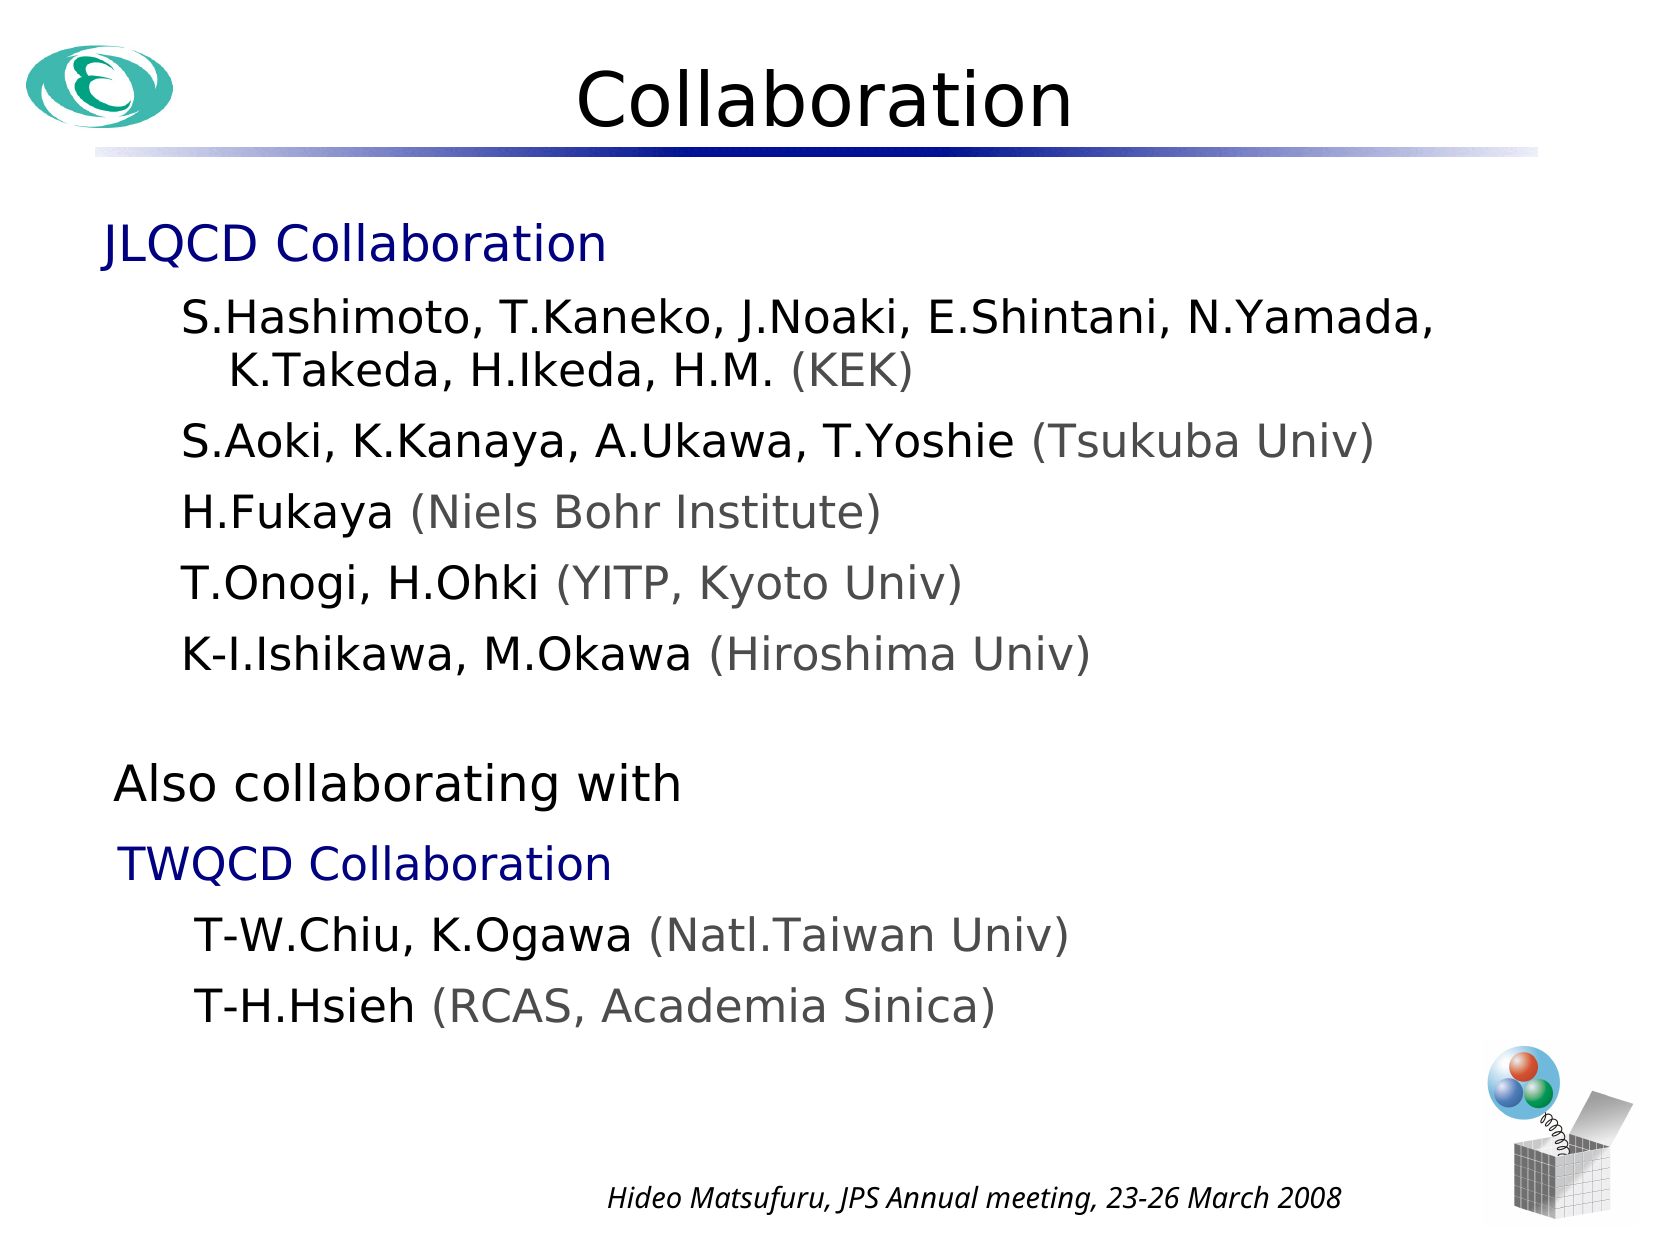

# Collaboration
JLQCD Collaboration
S.Hashimoto, T.Kaneko, J.Noaki, E.Shintani, N.Yamada, K.Takeda, H.Ikeda, H.M. (KEK)
S.Aoki, K.Kanaya, A.Ukawa, T.Yoshie (Tsukuba Univ)
H.Fukaya (Niels Bohr Institute)
T.Onogi, H.Ohki (YITP, Kyoto Univ)
K-I.Ishikawa, M.Okawa (Hiroshima Univ)
Also collaborating with
TWQCD Collaboration
T-W.Chiu, K.Ogawa (Natl.Taiwan Univ)
T-H.Hsieh (RCAS, Academia Sinica)